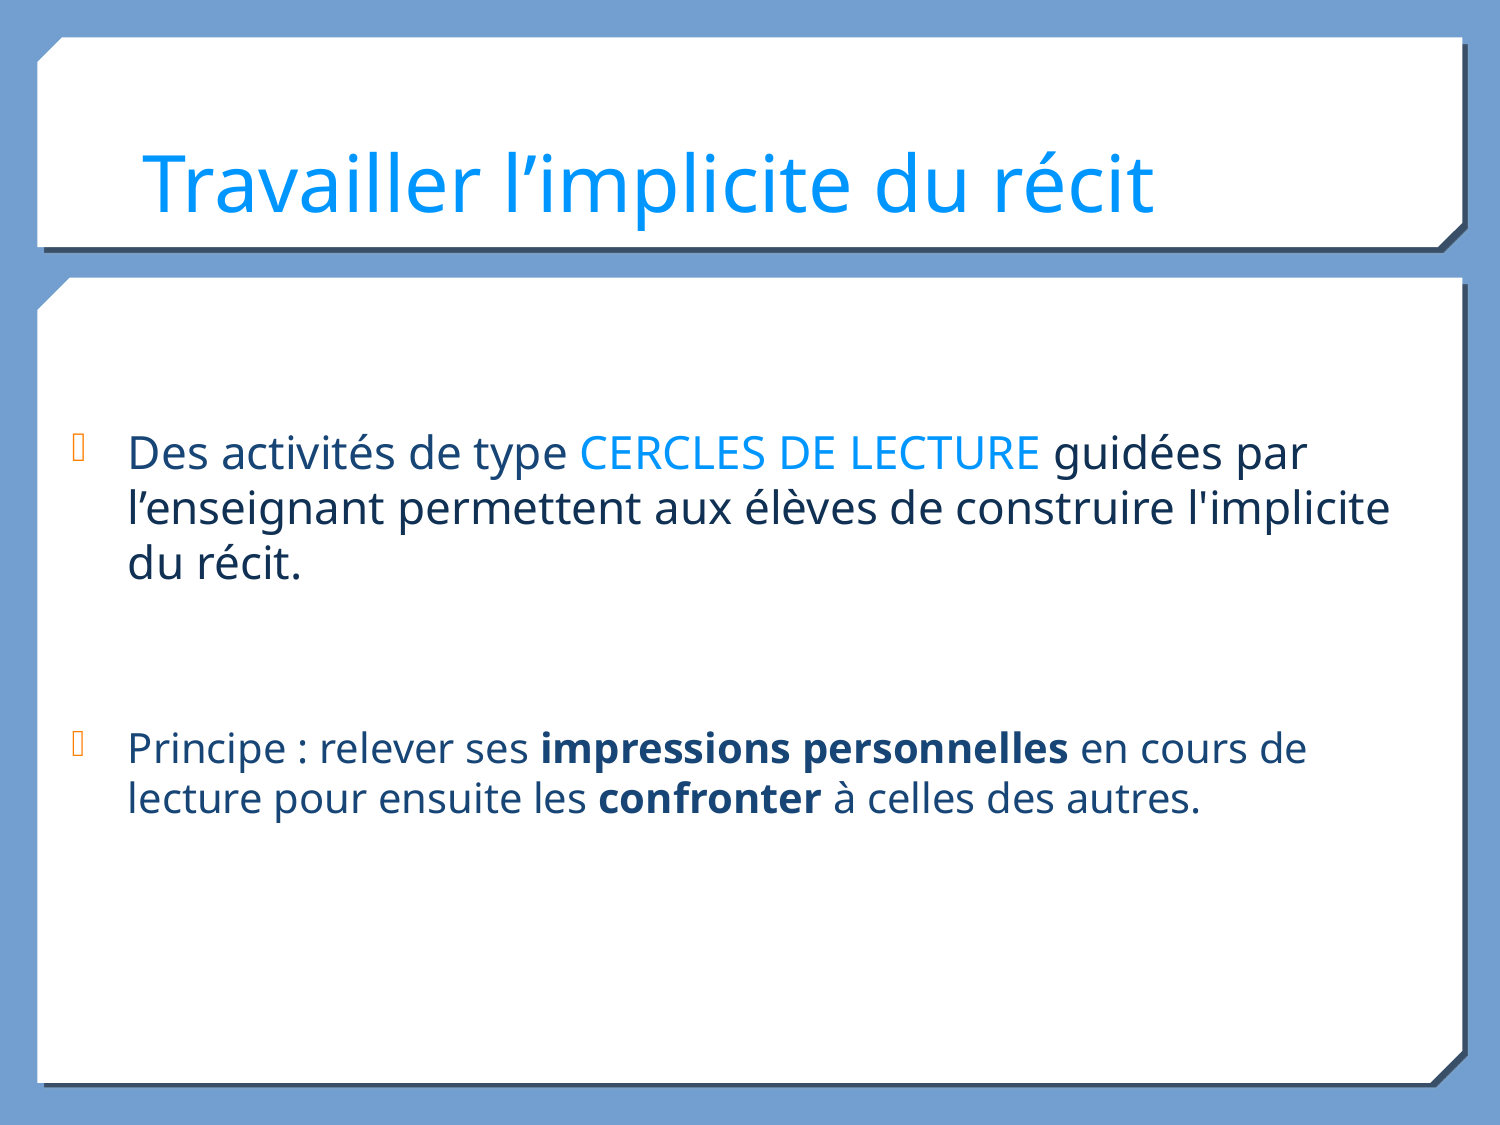

# Travailler l’implicite du récit
Des activités de type CERCLES DE LECTURE guidées par l’enseignant permettent aux élèves de construire l'implicite du récit.
Principe : relever ses impressions personnelles en cours de lecture pour ensuite les confronter à celles des autres.